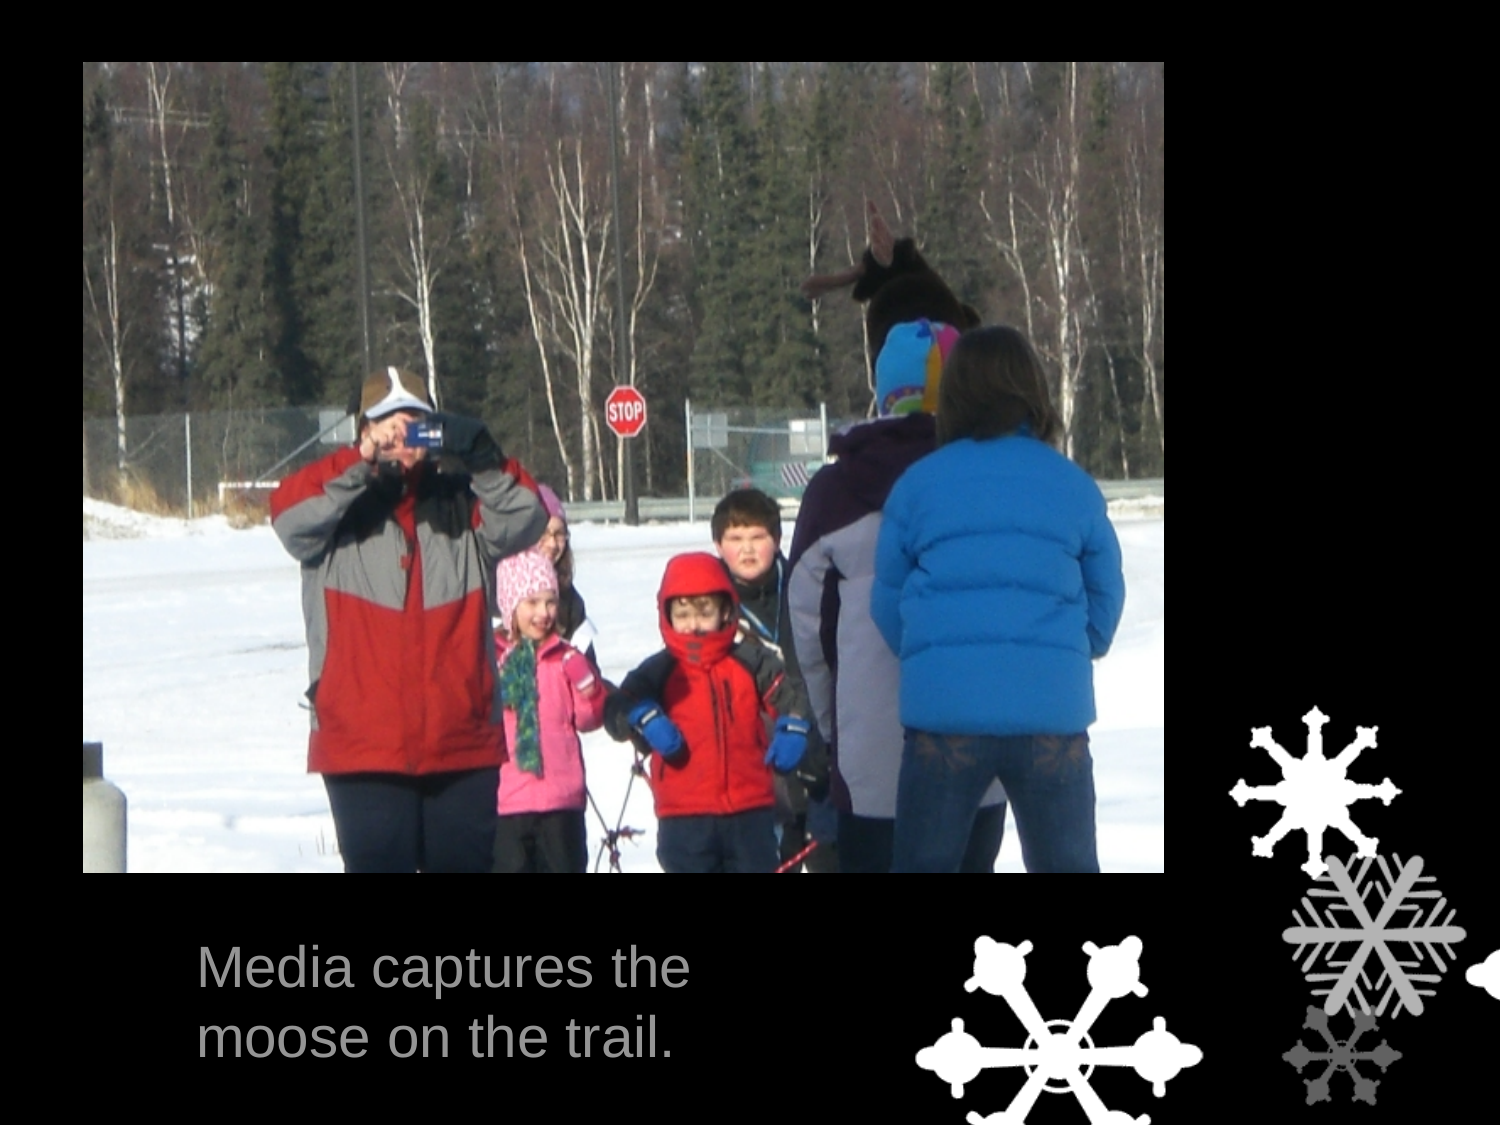

Media captures the moose on the trail.